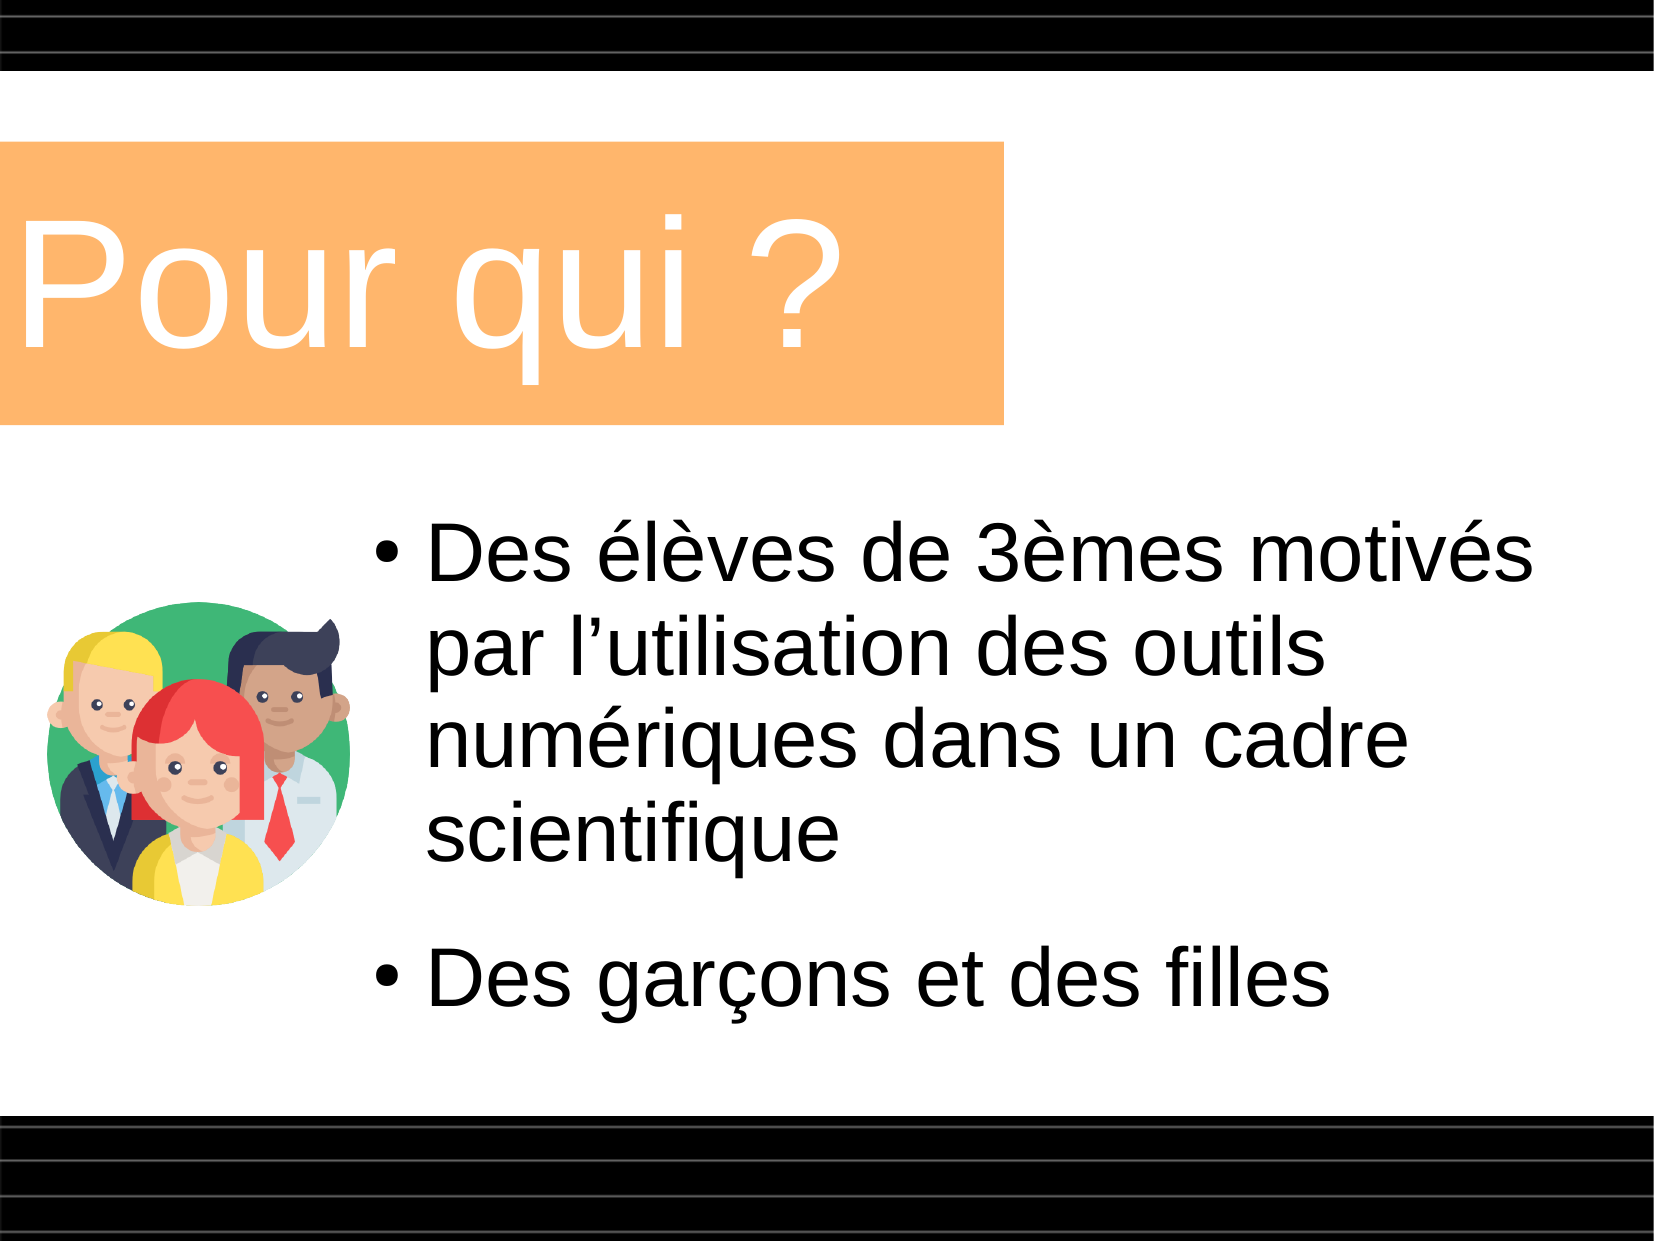

# Pour qui ?
Des élèves de 3èmes motivés par l’utilisation des outils numériques dans un cadre scientifique
Des garçons et des filles